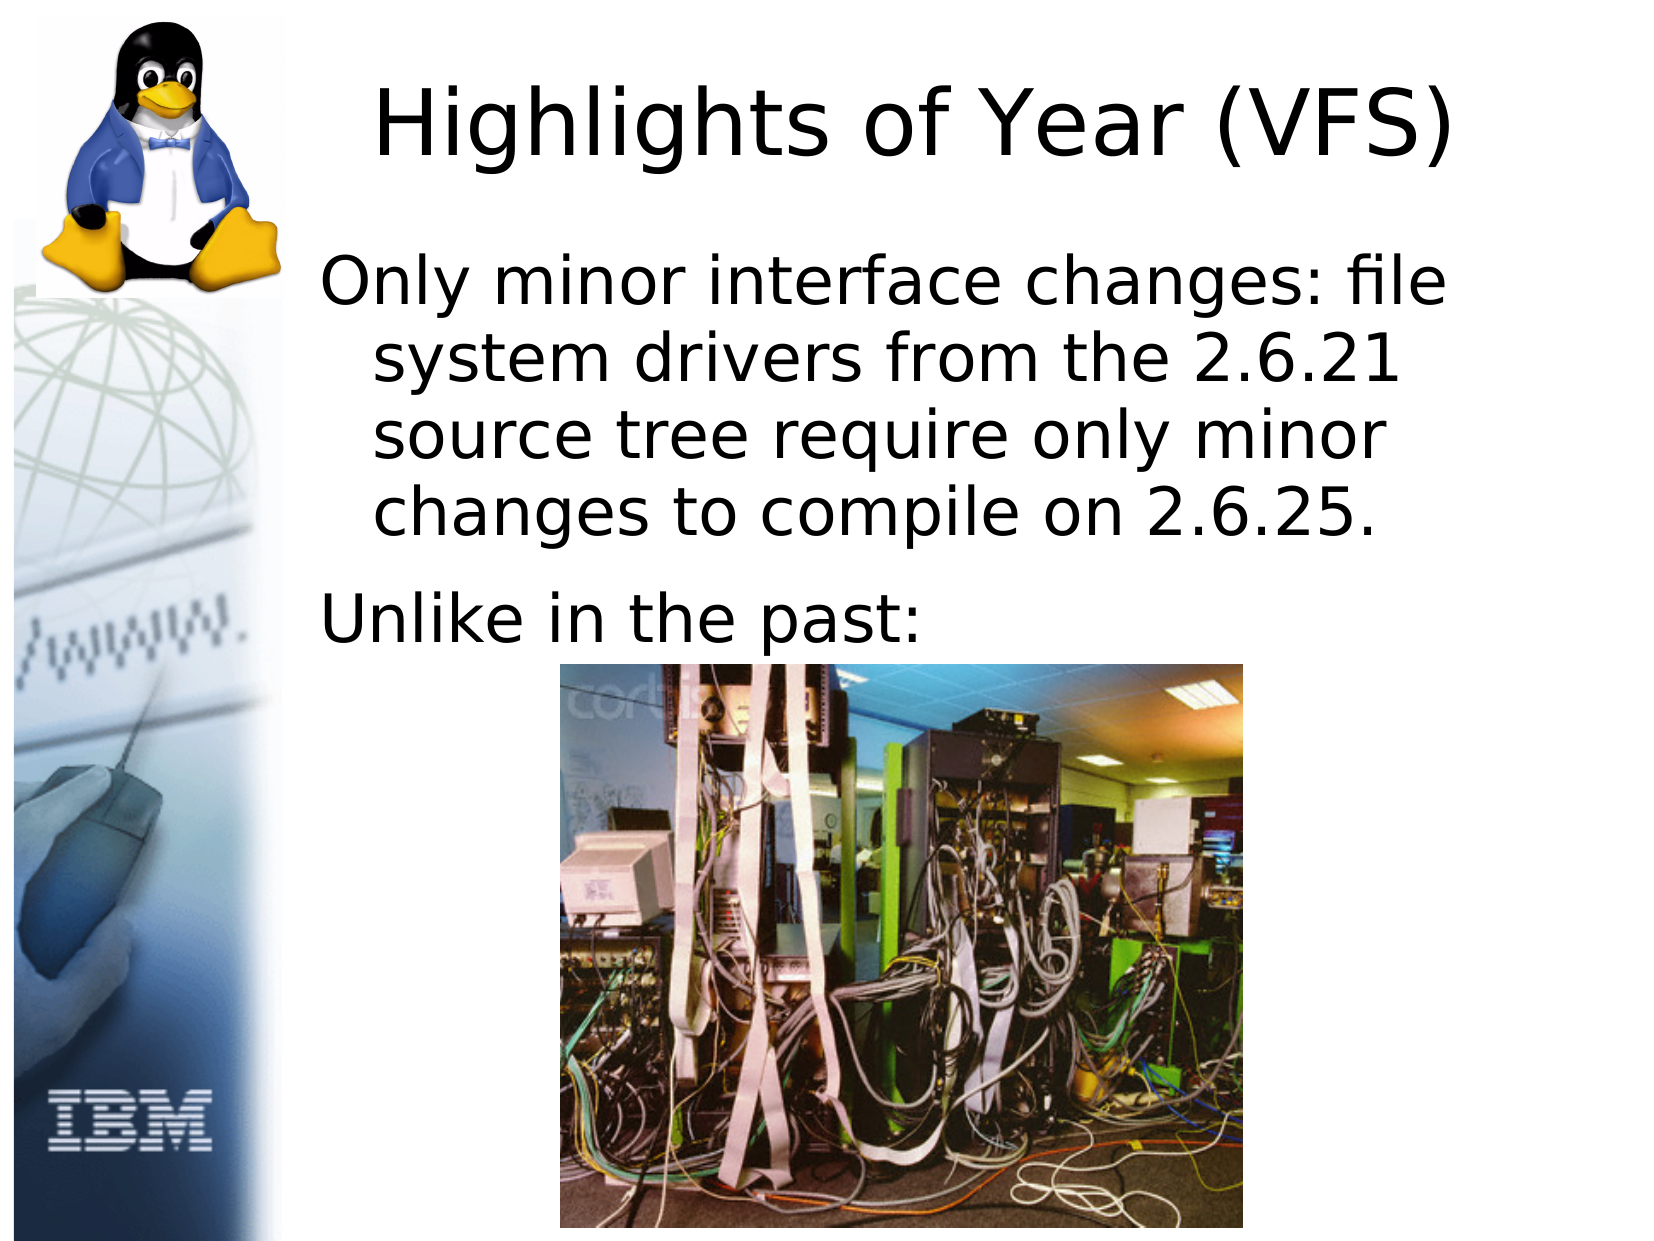

# Highlights of Year (VFS)
Only minor interface changes: file system drivers from the 2.6.21 source tree require only minor changes to compile on 2.6.25.
Unlike in the past: